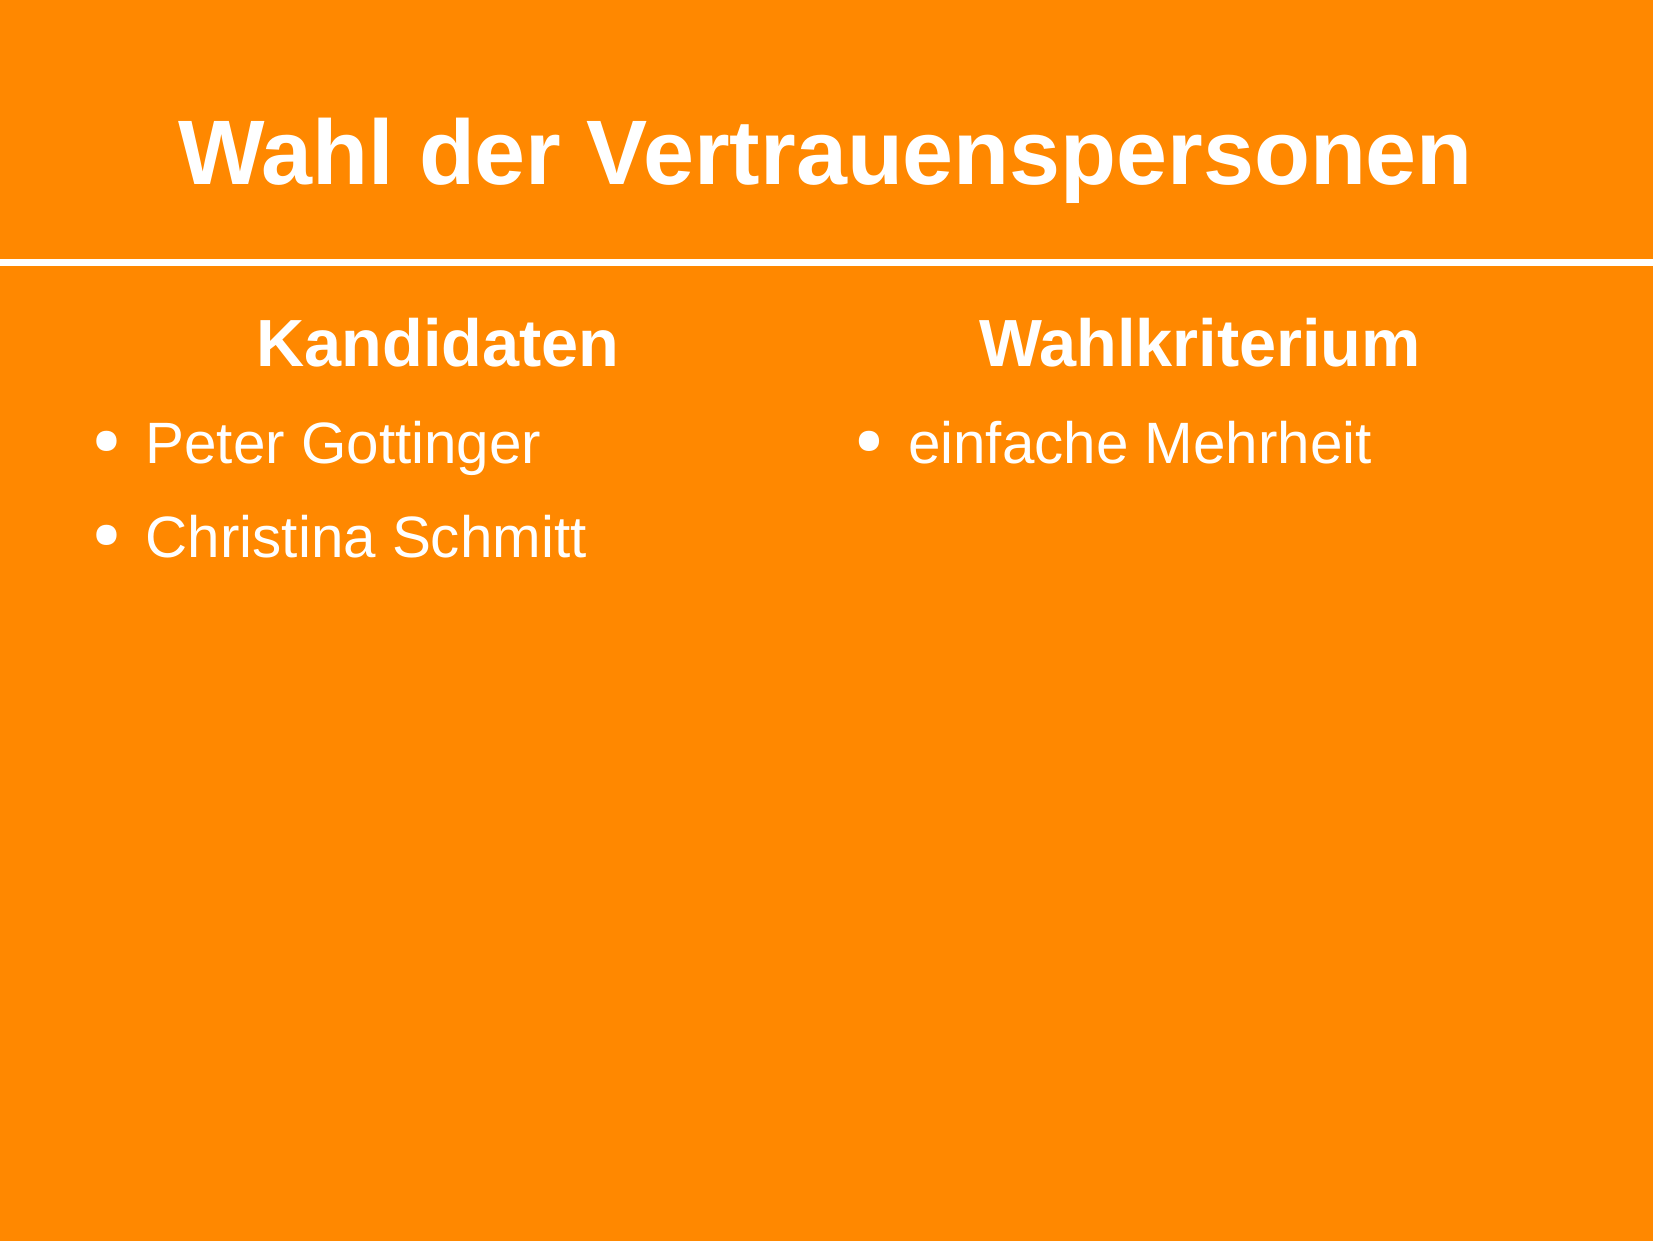

# Wahl der Vertrauenspersonen
Kandidaten
Peter Gottinger
Christina Schmitt
Wahlkriterium
einfache Mehrheit